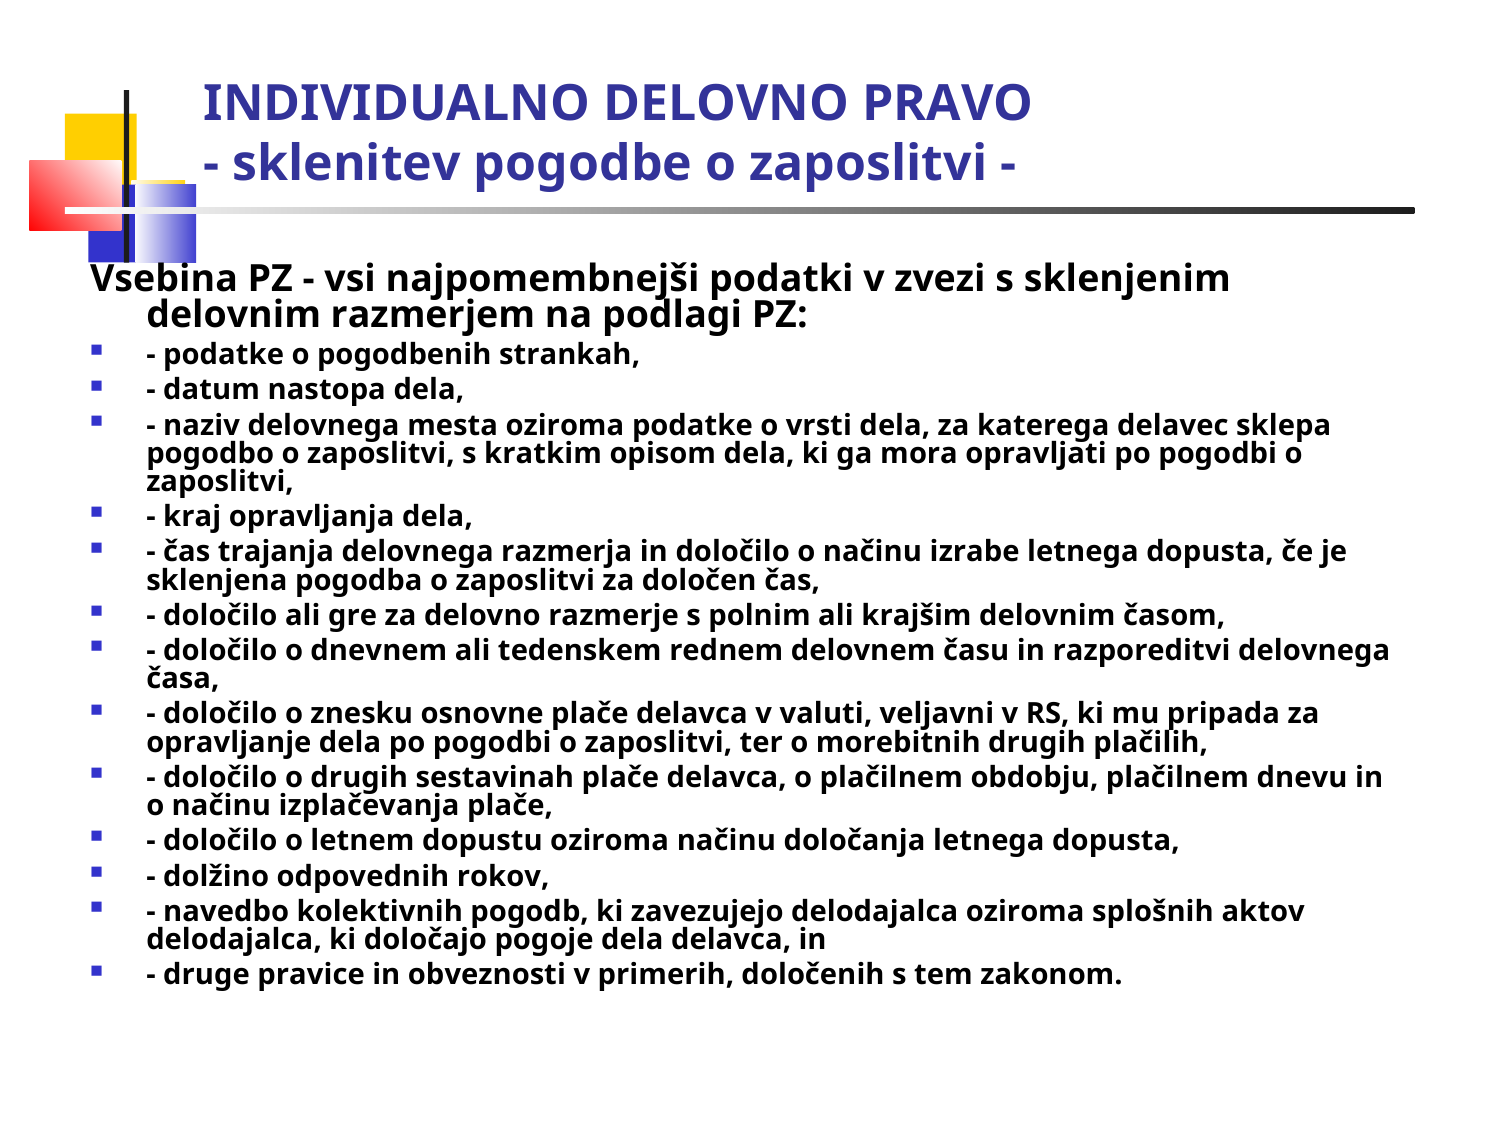

# INDIVIDUALNO DELOVNO PRAVO - sklenitev pogodbe o zaposlitvi -
Vsebina PZ - vsi najpomembnejši podatki v zvezi s sklenjenim delovnim razmerjem na podlagi PZ:
- podatke o pogodbenih strankah,
- datum nastopa dela,
- naziv delovnega mesta oziroma podatke o vrsti dela, za katerega delavec sklepa pogodbo o zaposlitvi, s kratkim opisom dela, ki ga mora opravljati po pogodbi o zaposlitvi,
- kraj opravljanja dela,
- čas trajanja delovnega razmerja in določilo o načinu izrabe letnega dopusta, če je sklenjena pogodba o zaposlitvi za določen čas,
- določilo ali gre za delovno razmerje s polnim ali krajšim delovnim časom,
- določilo o dnevnem ali tedenskem rednem delovnem času in razporeditvi delovnega časa,
- določilo o znesku osnovne plače delavca v valuti, veljavni v RS, ki mu pripada za opravljanje dela po pogodbi o zaposlitvi, ter o morebitnih drugih plačilih,
- določilo o drugih sestavinah plače delavca, o plačilnem obdobju, plačilnem dnevu in o načinu izplačevanja plače,
- določilo o letnem dopustu oziroma načinu določanja letnega dopusta,
- dolžino odpovednih rokov,
- navedbo kolektivnih pogodb, ki zavezujejo delodajalca oziroma splošnih aktov delodajalca, ki določajo pogoje dela delavca, in
- druge pravice in obveznosti v primerih, določenih s tem zakonom.